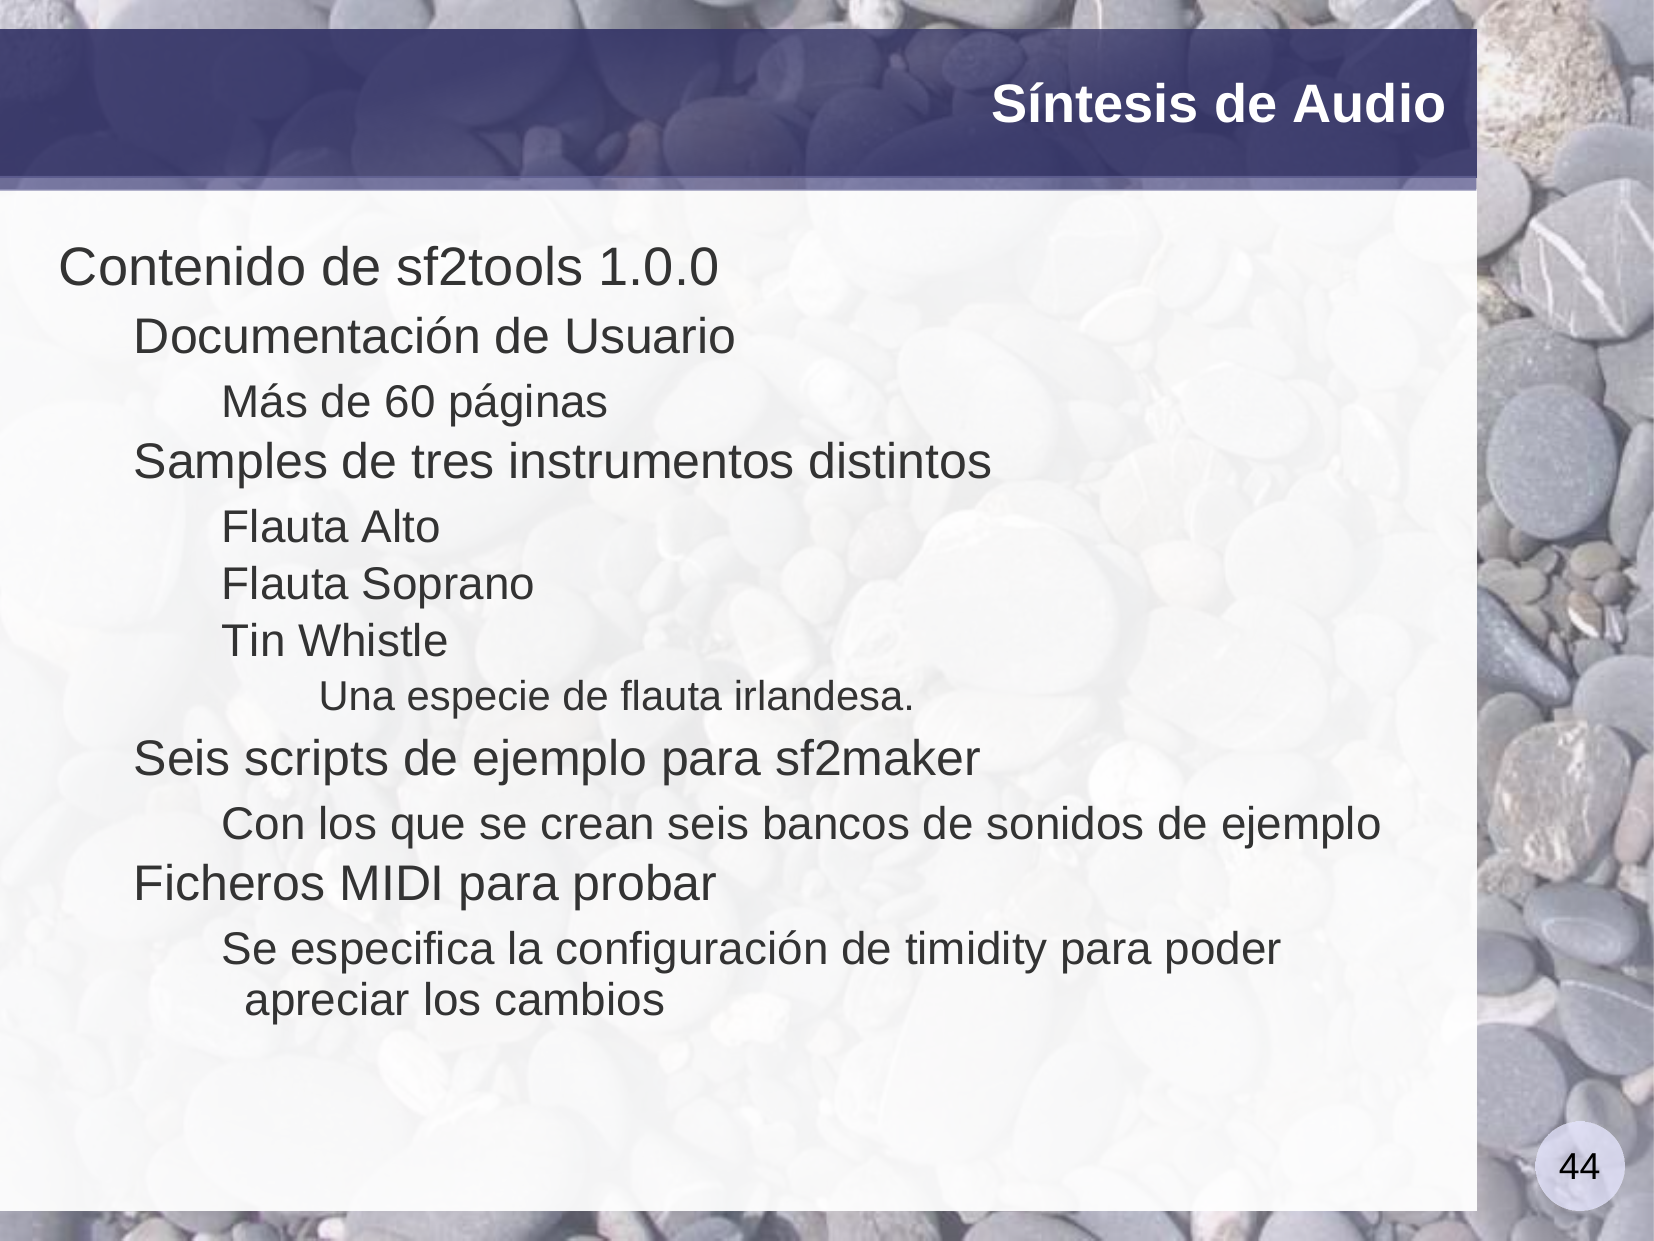

# Síntesis de Audio
Contenido de sf2tools 1.0.0
Documentación de Usuario
 Más de 60 páginas
Samples de tres instrumentos distintos
 Flauta Alto
 Flauta Soprano
 Tin Whistle
 Una especie de flauta irlandesa.
Seis scripts de ejemplo para sf2maker
 Con los que se crean seis bancos de sonidos de ejemplo
Ficheros MIDI para probar
 Se especifica la configuración de timidity para poder apreciar los cambios